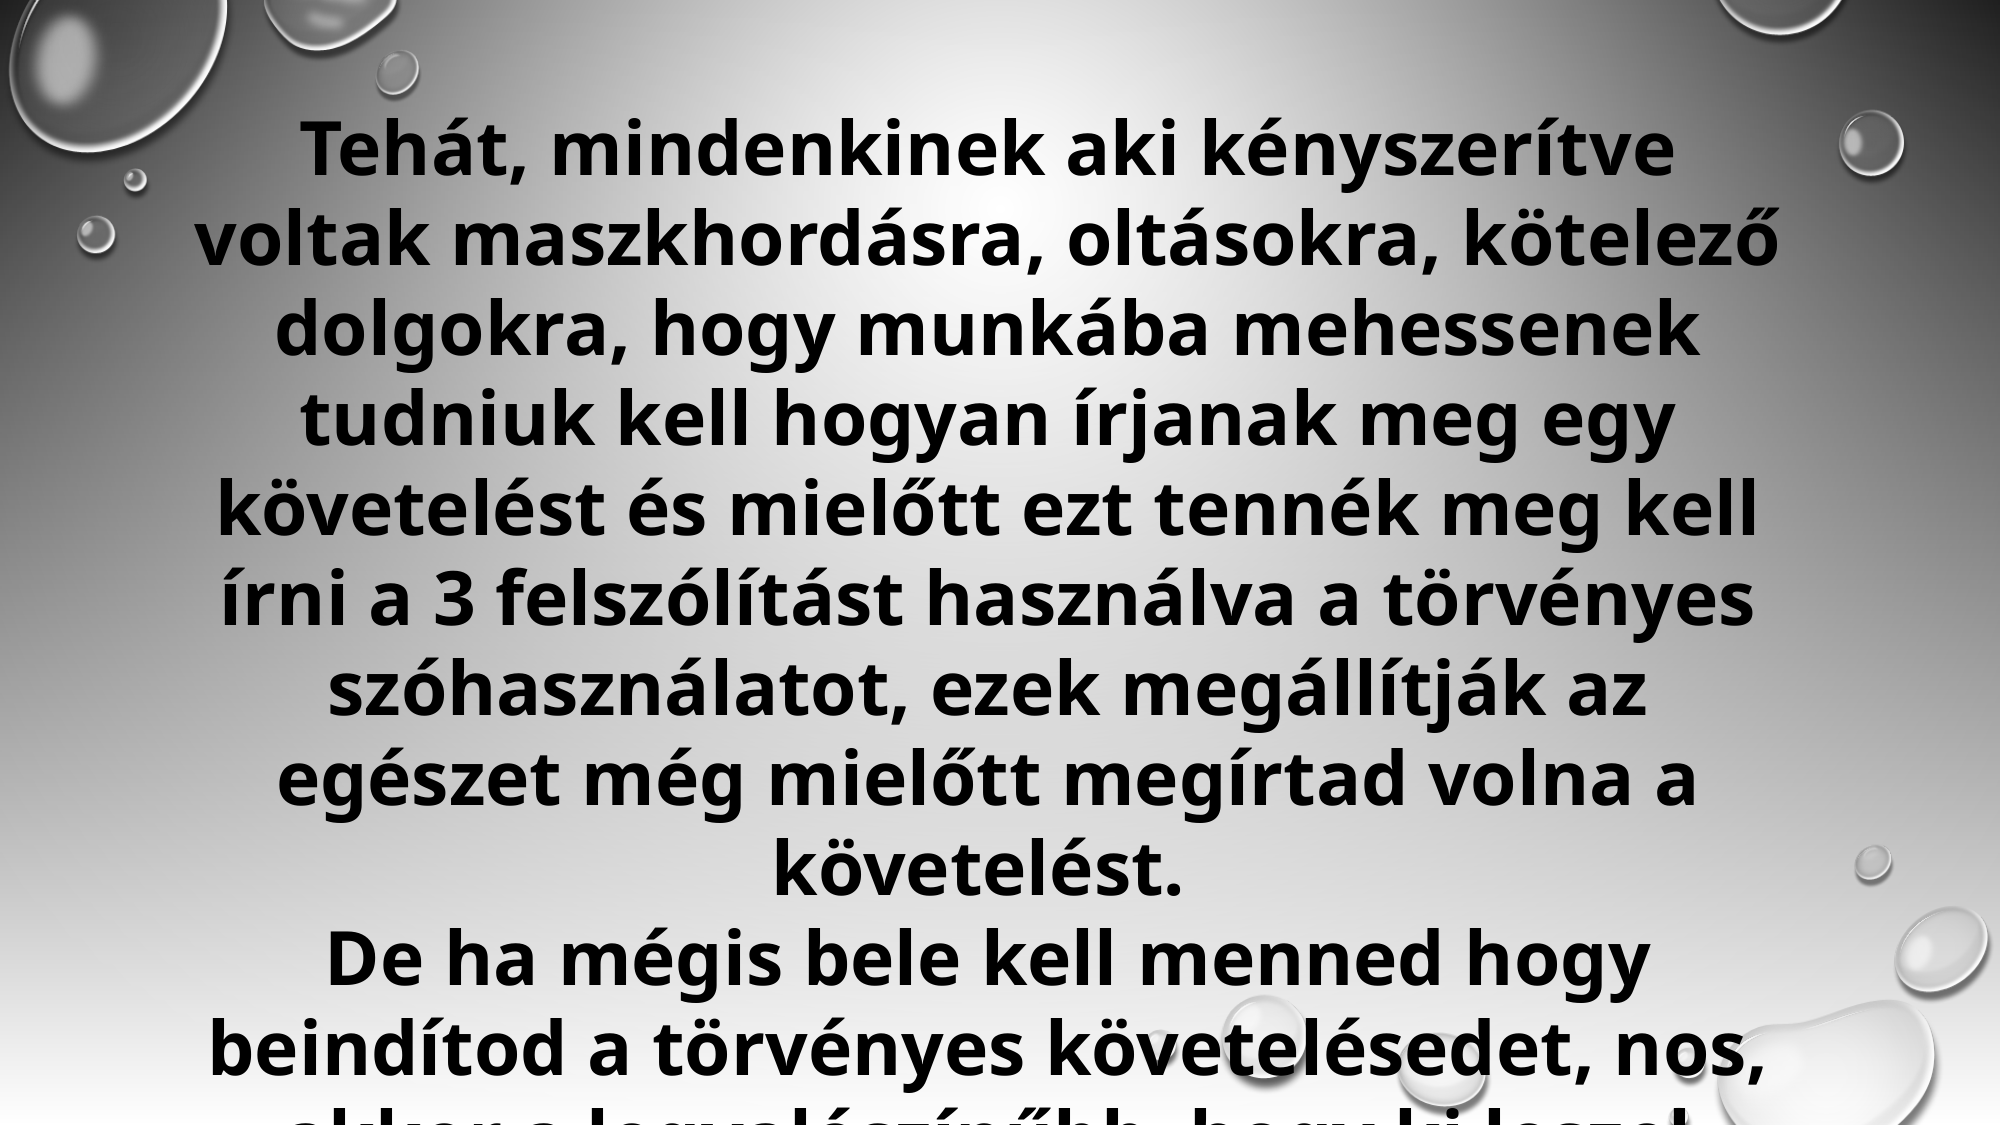

Tehát, mindenkinek aki kényszerítve voltak maszkhordásra, oltásokra, kötelező dolgokra, hogy munkába mehessenek tudniuk kell hogyan írjanak meg egy követelést és mielőtt ezt tennék meg kell írni a 3 felszólítást használva a törvényes szóhasználatot, ezek megállítják az egészet még mielőtt megírtad volna a követelést.
De ha mégis bele kell menned hogy beindítod a törvényes követelésedet, nos, akkor a legvalószínűbb, hogy ki leszel fizetve!